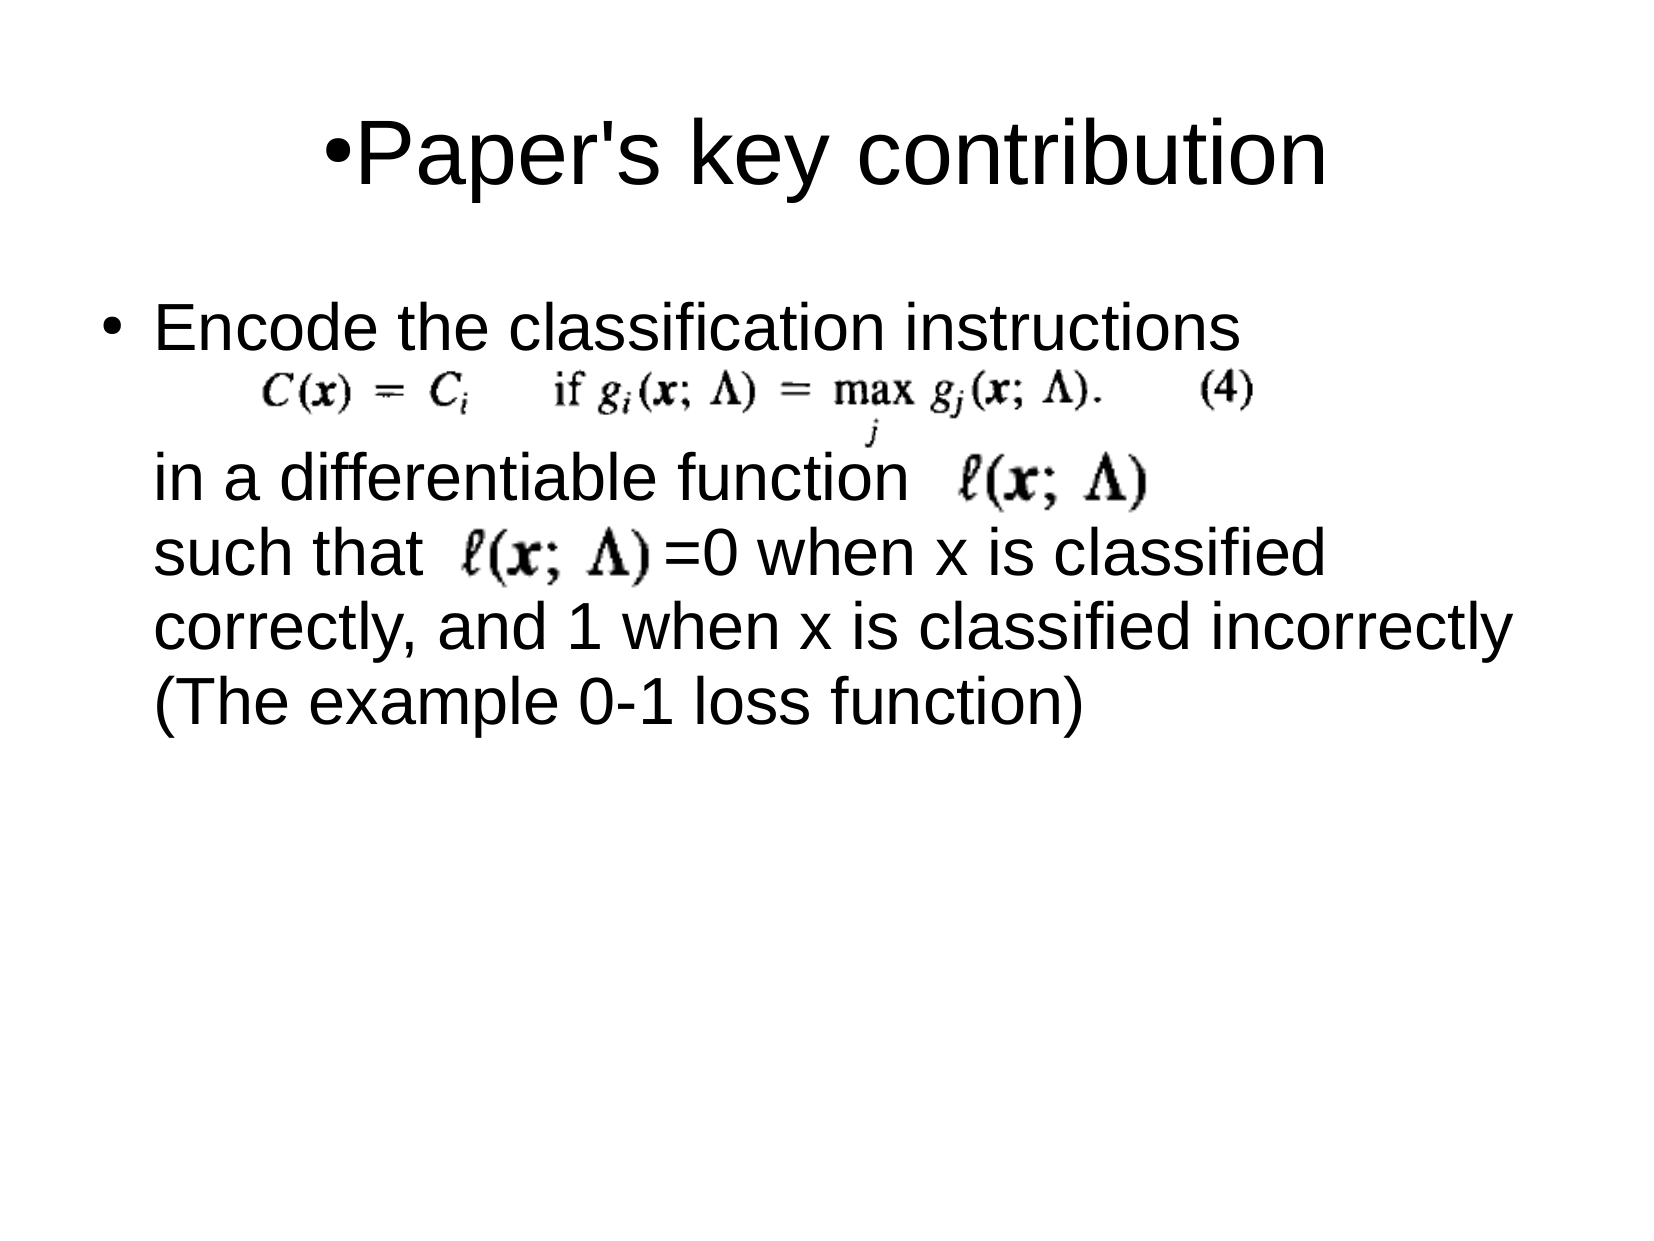

# Paper's key contribution
Encode the classification instructions
in a differentiable function
such that =0 when x is classified correctly, and 1 when x is classified incorrectly (The example 0-1 loss function)